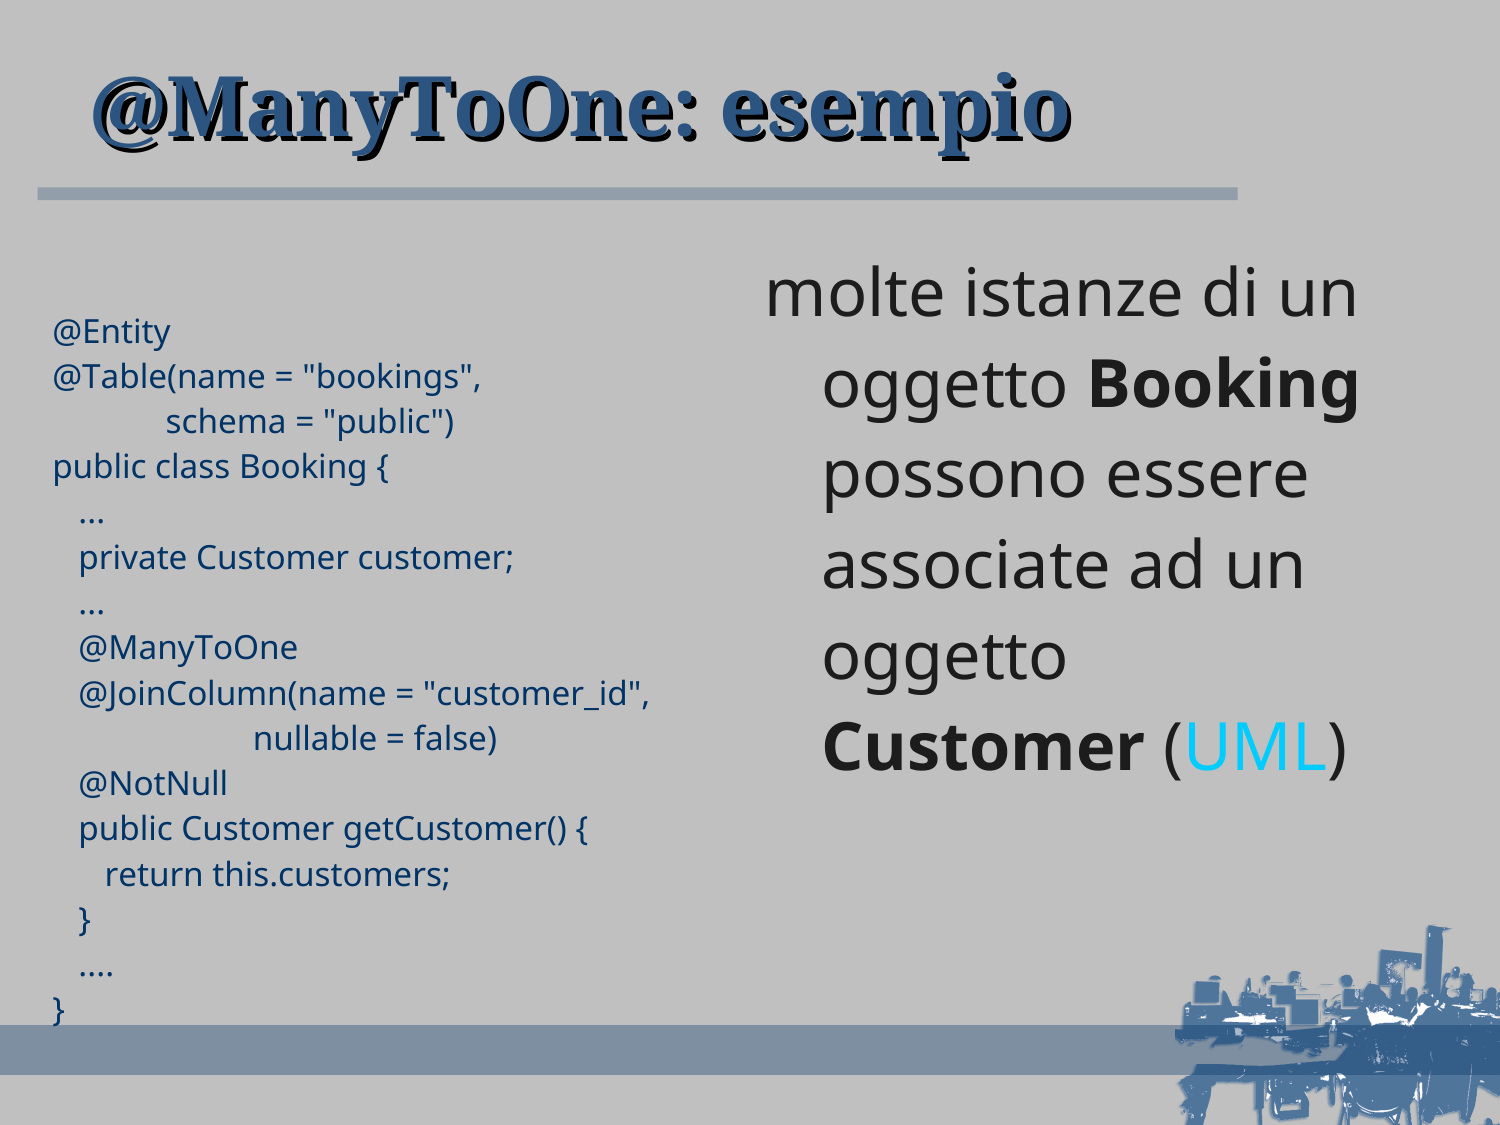

# @ManyToOne: esempio
molte istanze di un oggetto Booking possono essere associate ad un oggetto Customer (UML)
@Entity
@Table(name = "bookings",
 schema = "public")
public class Booking {
 ...
 private Customer customer;
 ...
 @ManyToOne
 @JoinColumn(name = "customer_id",
 nullable = false)
 @NotNull
 public Customer getCustomer() {
 return this.customers;
 }
 ....
}